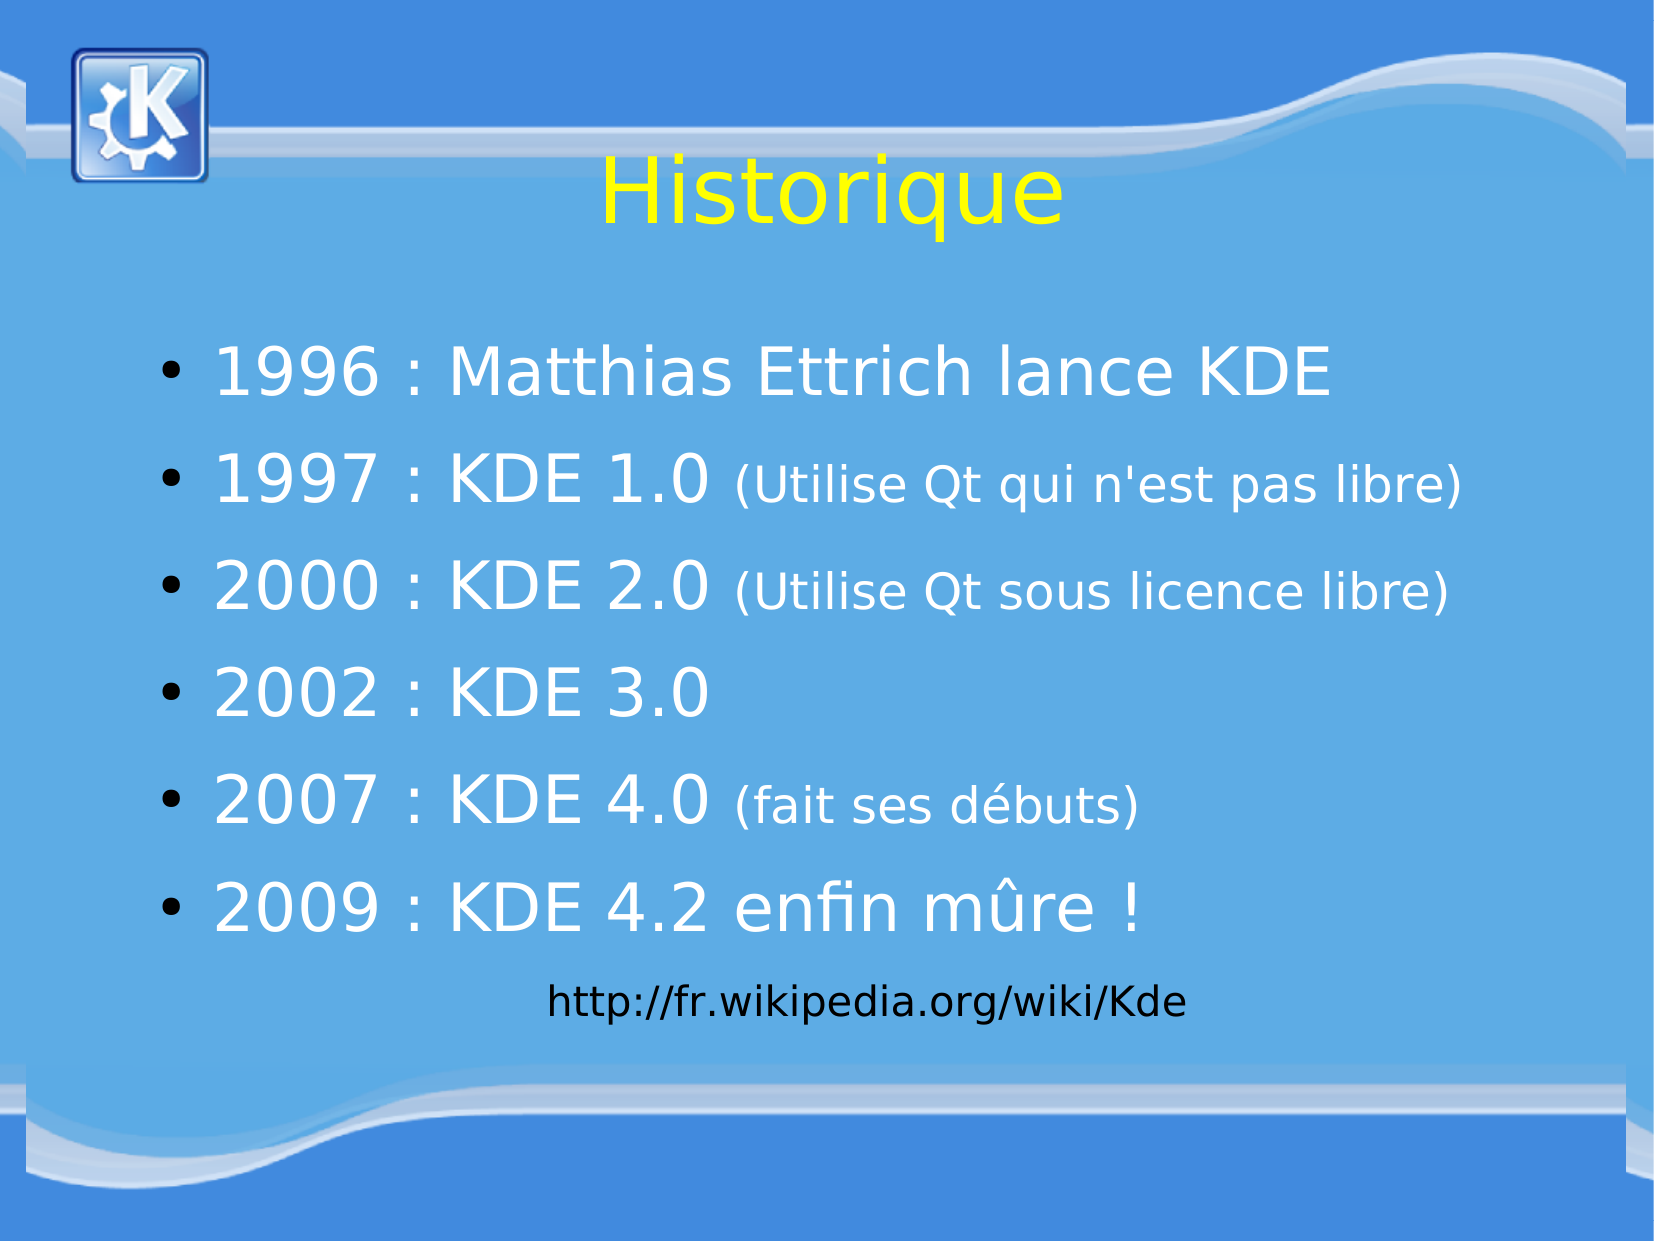

# Historique
1996 : Matthias Ettrich lance KDE
1997 : KDE 1.0 (Utilise Qt qui n'est pas libre)
2000 : KDE 2.0 (Utilise Qt sous licence libre)
2002 : KDE 3.0
2007 : KDE 4.0 (fait ses débuts)
2009 : KDE 4.2 enfin mûre !
http://fr.wikipedia.org/wiki/Kde